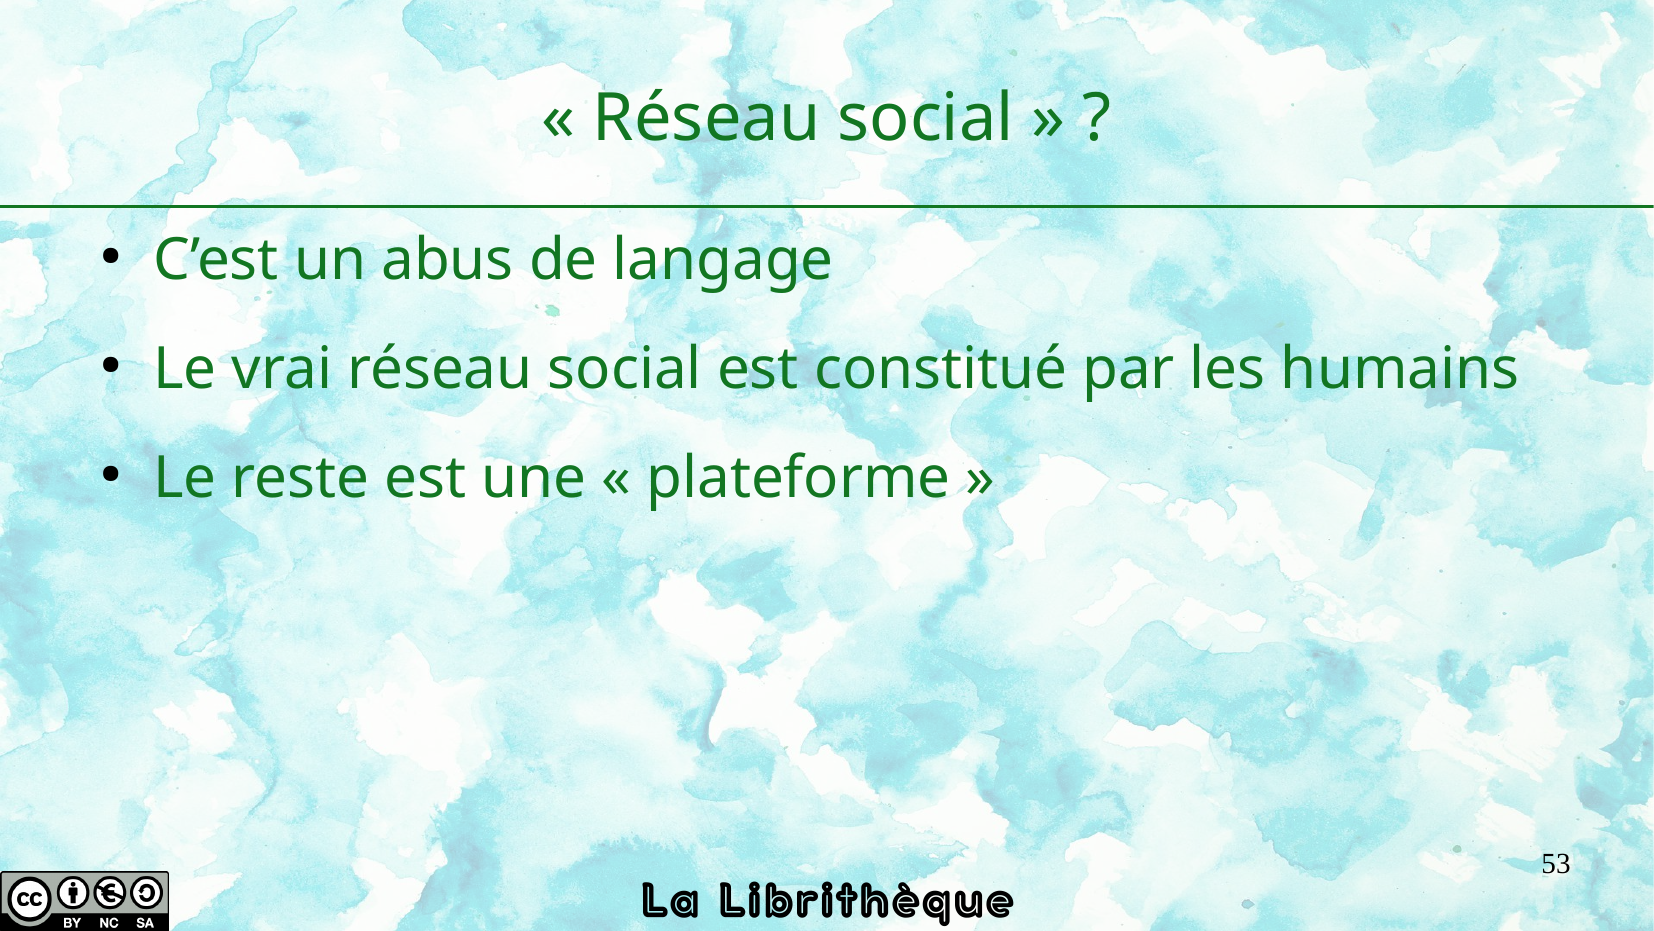

# « Réseau social » ?
C’est un abus de langage
Le vrai réseau social est constitué par les humains
Le reste est une « plateforme »
53